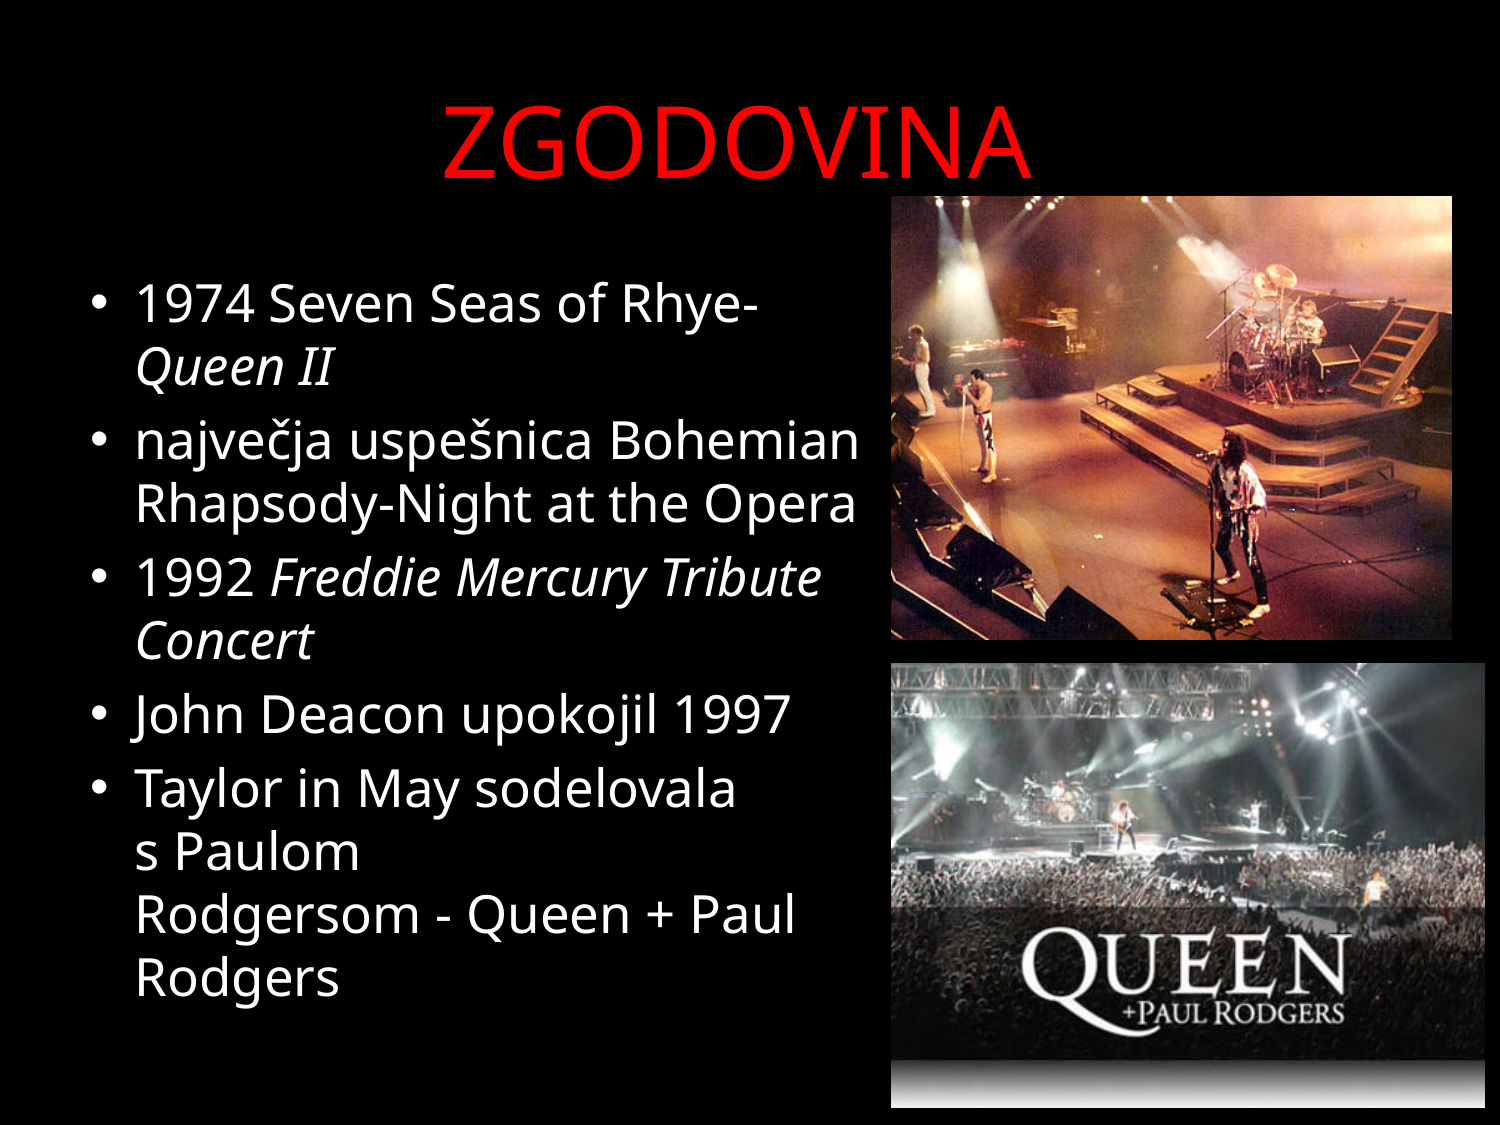

# ZGODOVINA
1974 Seven Seas of Rhye-Queen II
največja uspešnica Bohemian Rhapsody-Night at the Opera
1992 Freddie Mercury Tribute Concert
John Deacon upokojil 1997
Taylor in May sodelovala s Paulom Rodgersom - Queen + Paul Rodgers